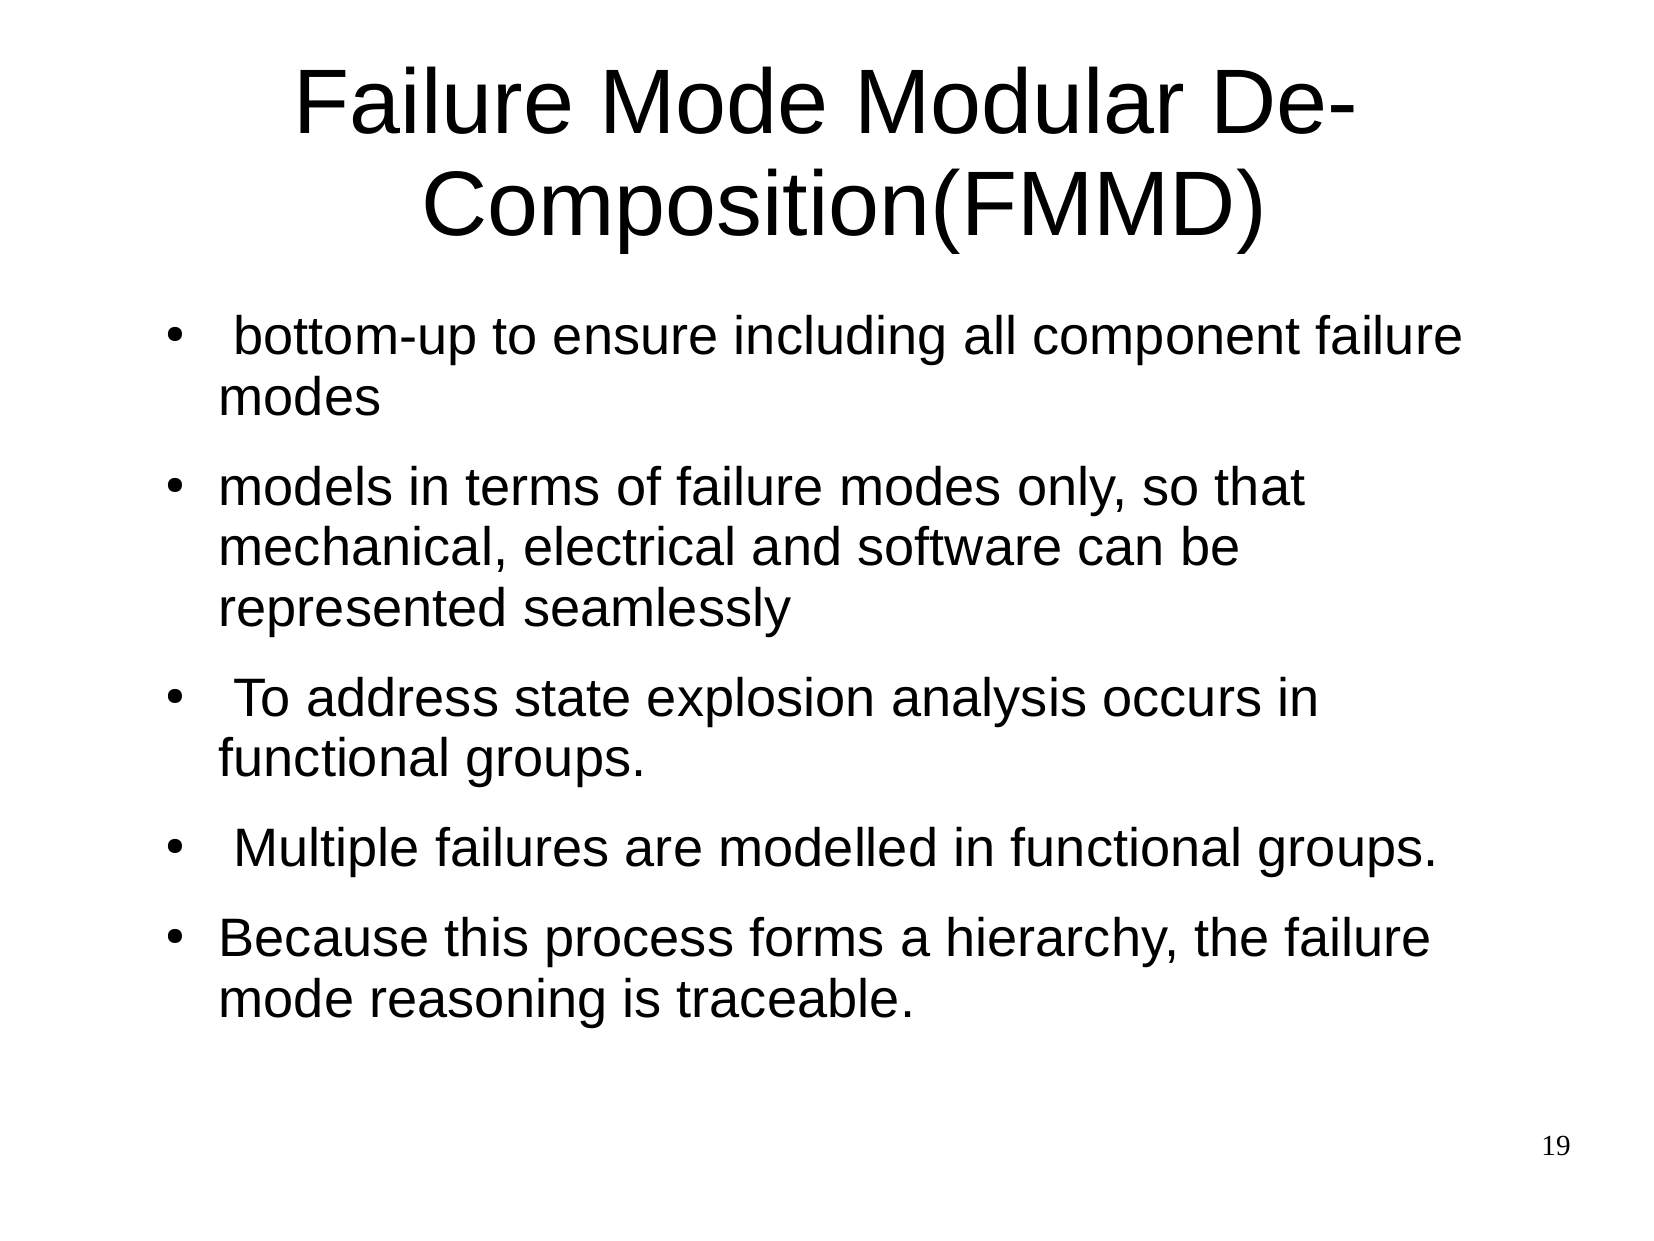

# Failure Mode Modular De-Composition(FMMD)
 bottom-up to ensure including all component failure modes
models in terms of failure modes only, so that mechanical, electrical and software can be represented seamlessly
 To address state explosion analysis occurs in functional groups.
 Multiple failures are modelled in functional groups.
Because this process forms a hierarchy, the failure mode reasoning is traceable.
19